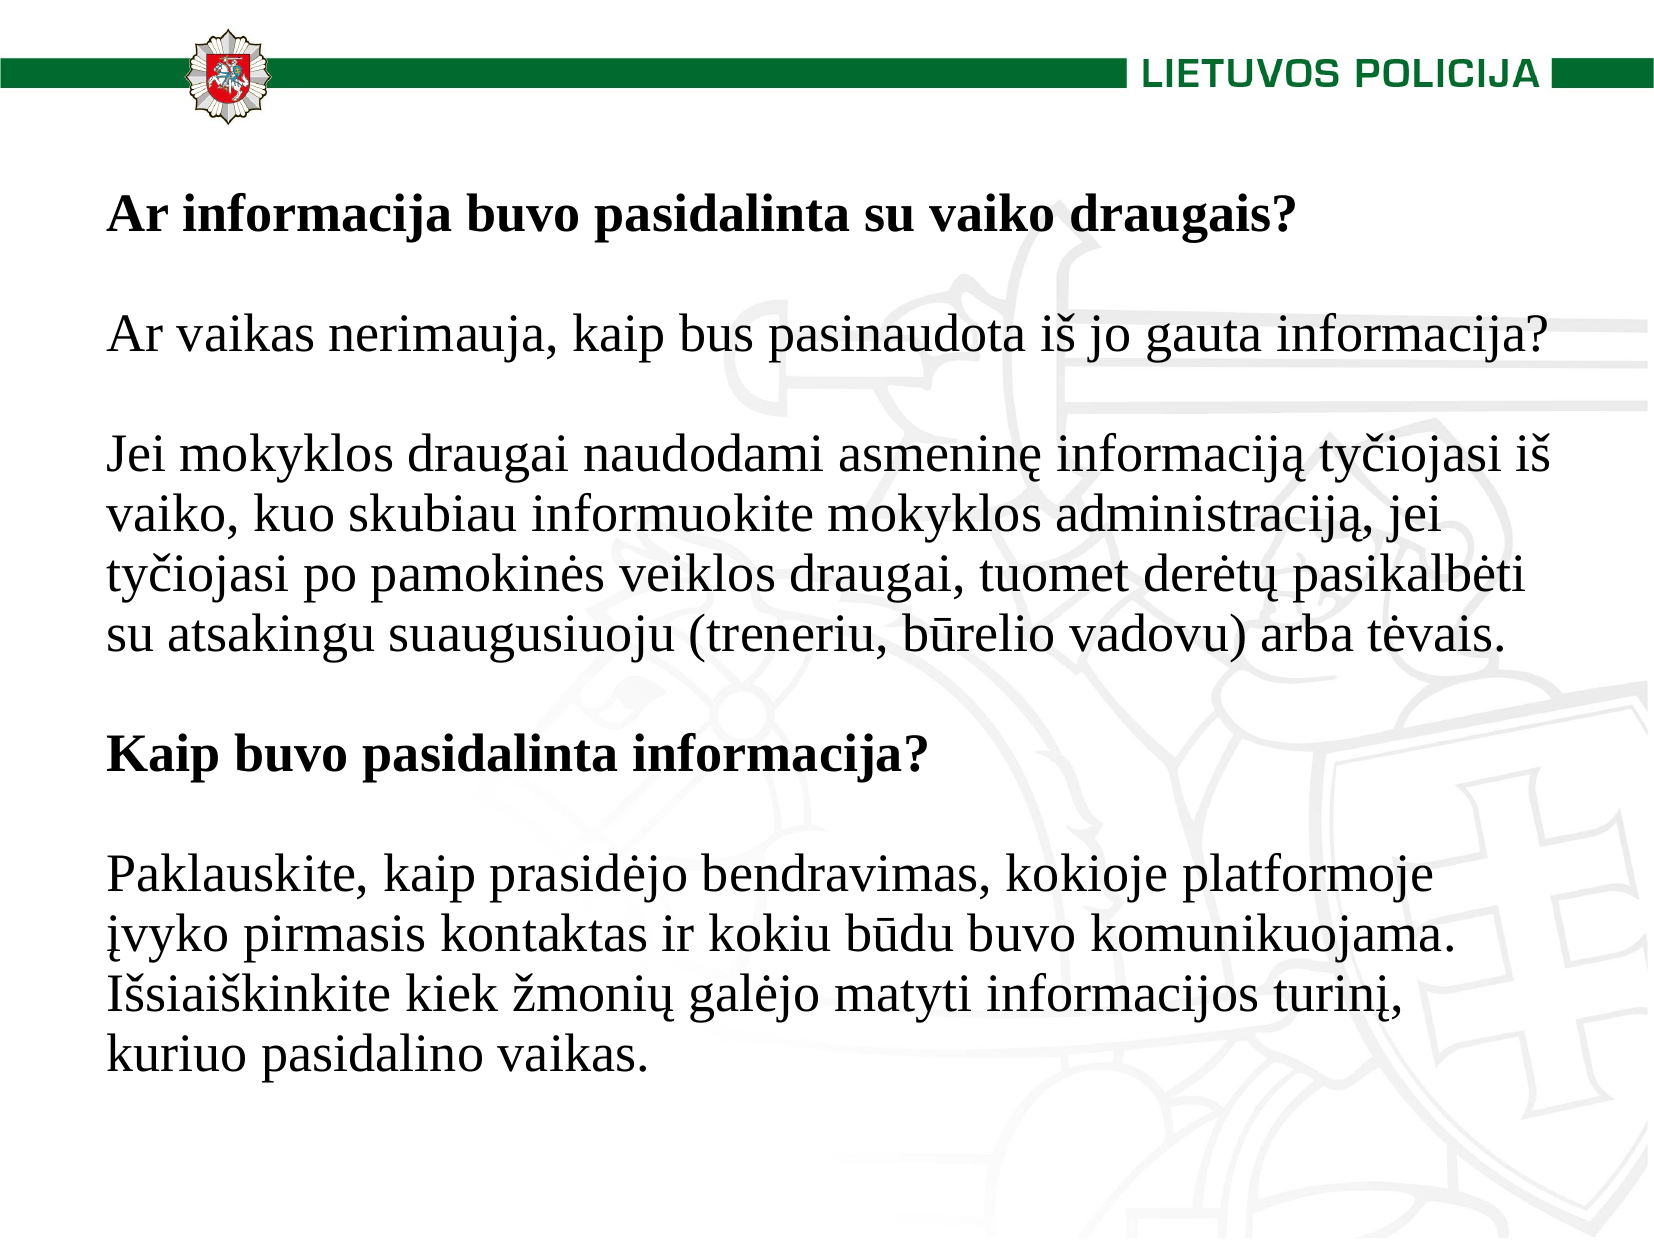

Ar informacija buvo pasidalinta su vaiko draugais?
Ar vaikas nerimauja, kaip bus pasinaudota iš jo gauta informacija?
Jei mokyklos draugai naudodami asmeninę informaciją tyčiojasi iš vaiko, kuo skubiau informuokite mokyklos administraciją, jei tyčiojasi po pamokinės veiklos draugai, tuomet derėtų pasikalbėti su atsakingu suaugusiuoju (treneriu, būrelio vadovu) arba tėvais.
Kaip buvo pasidalinta informacija?
Paklauskite, kaip prasidėjo bendravimas, kokioje platformoje įvyko pirmasis kontaktas ir kokiu būdu buvo komunikuojama. Išsiaiškinkite kiek žmonių galėjo matyti informacijos turinį, kuriuo pasidalino vaikas.
#